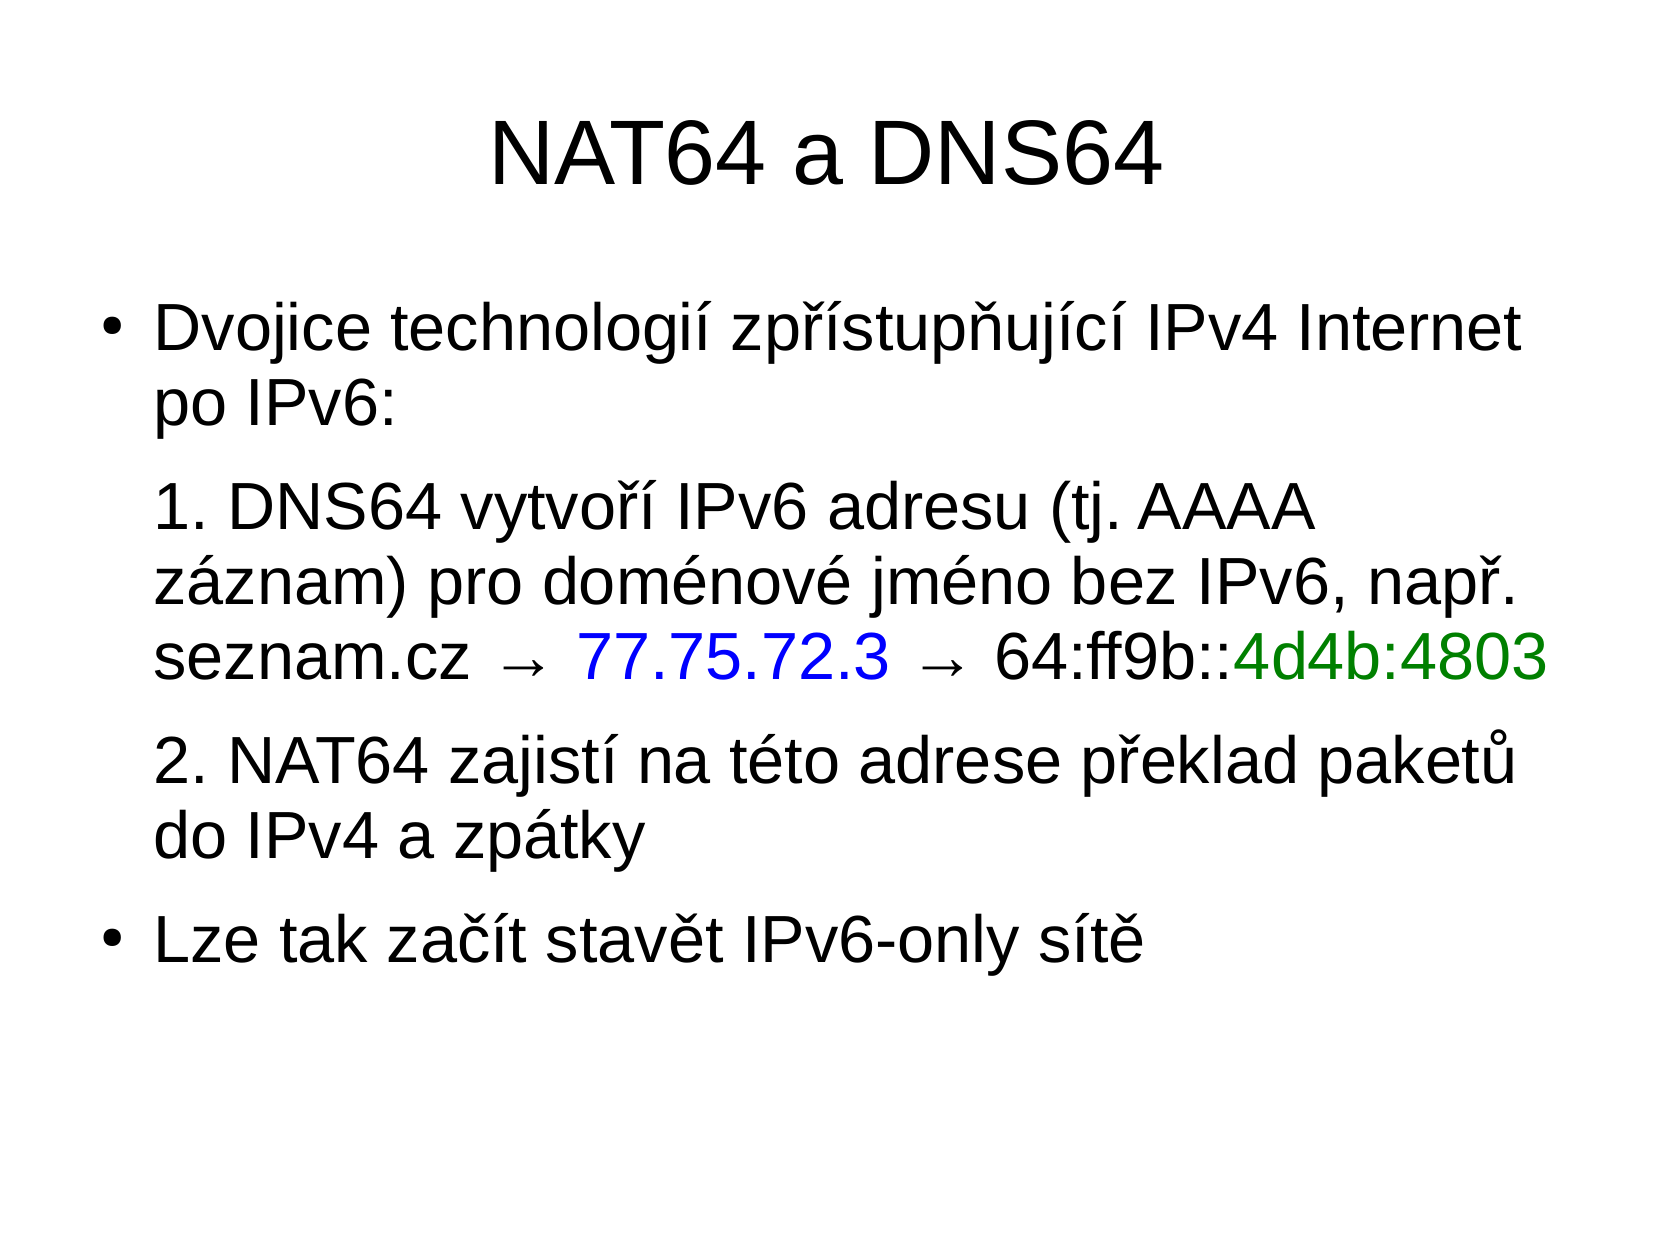

# NAT64 a DNS64
Dvojice technologií zpřístupňující IPv4 Internet po IPv6:
1. DNS64 vytvoří IPv6 adresu (tj. AAAA záznam) pro doménové jméno bez IPv6, např. seznam.cz → 77.75.72.3 → 64:ff9b::4d4b:4803
2. NAT64 zajistí na této adrese překlad paketů do IPv4 a zpátky
Lze tak začít stavět IPv6-only sítě